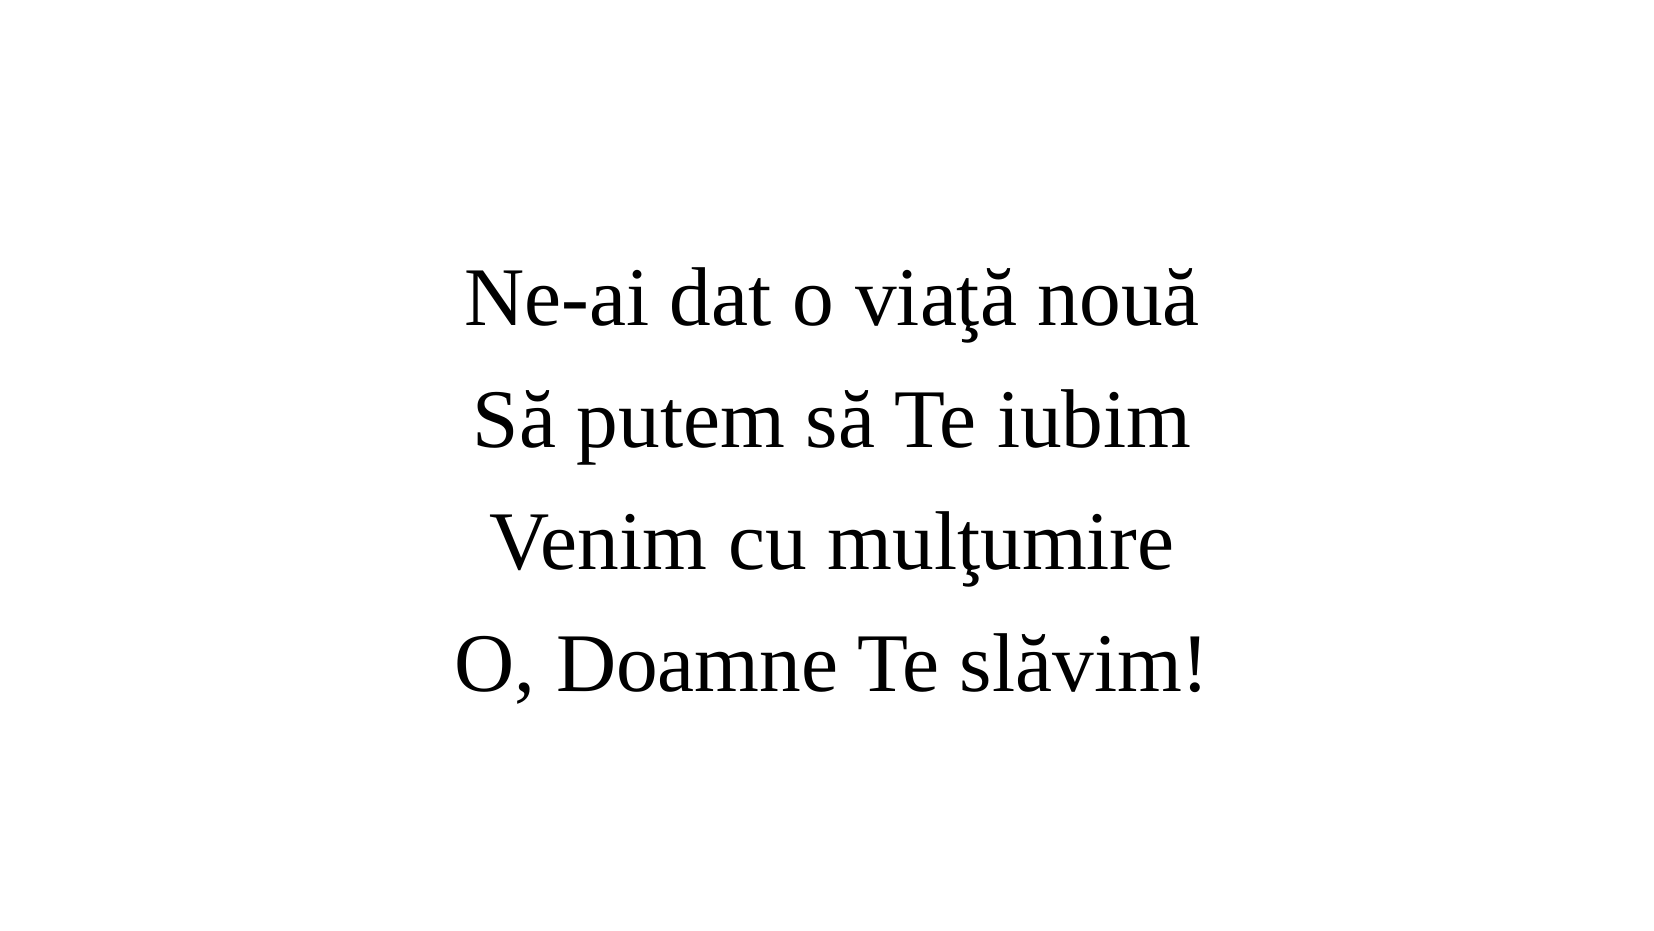

# Ne-ai dat o viaţă nouă
Să putem să Te iubim
Venim cu mulţumire
O, Doamne Te slăvim!